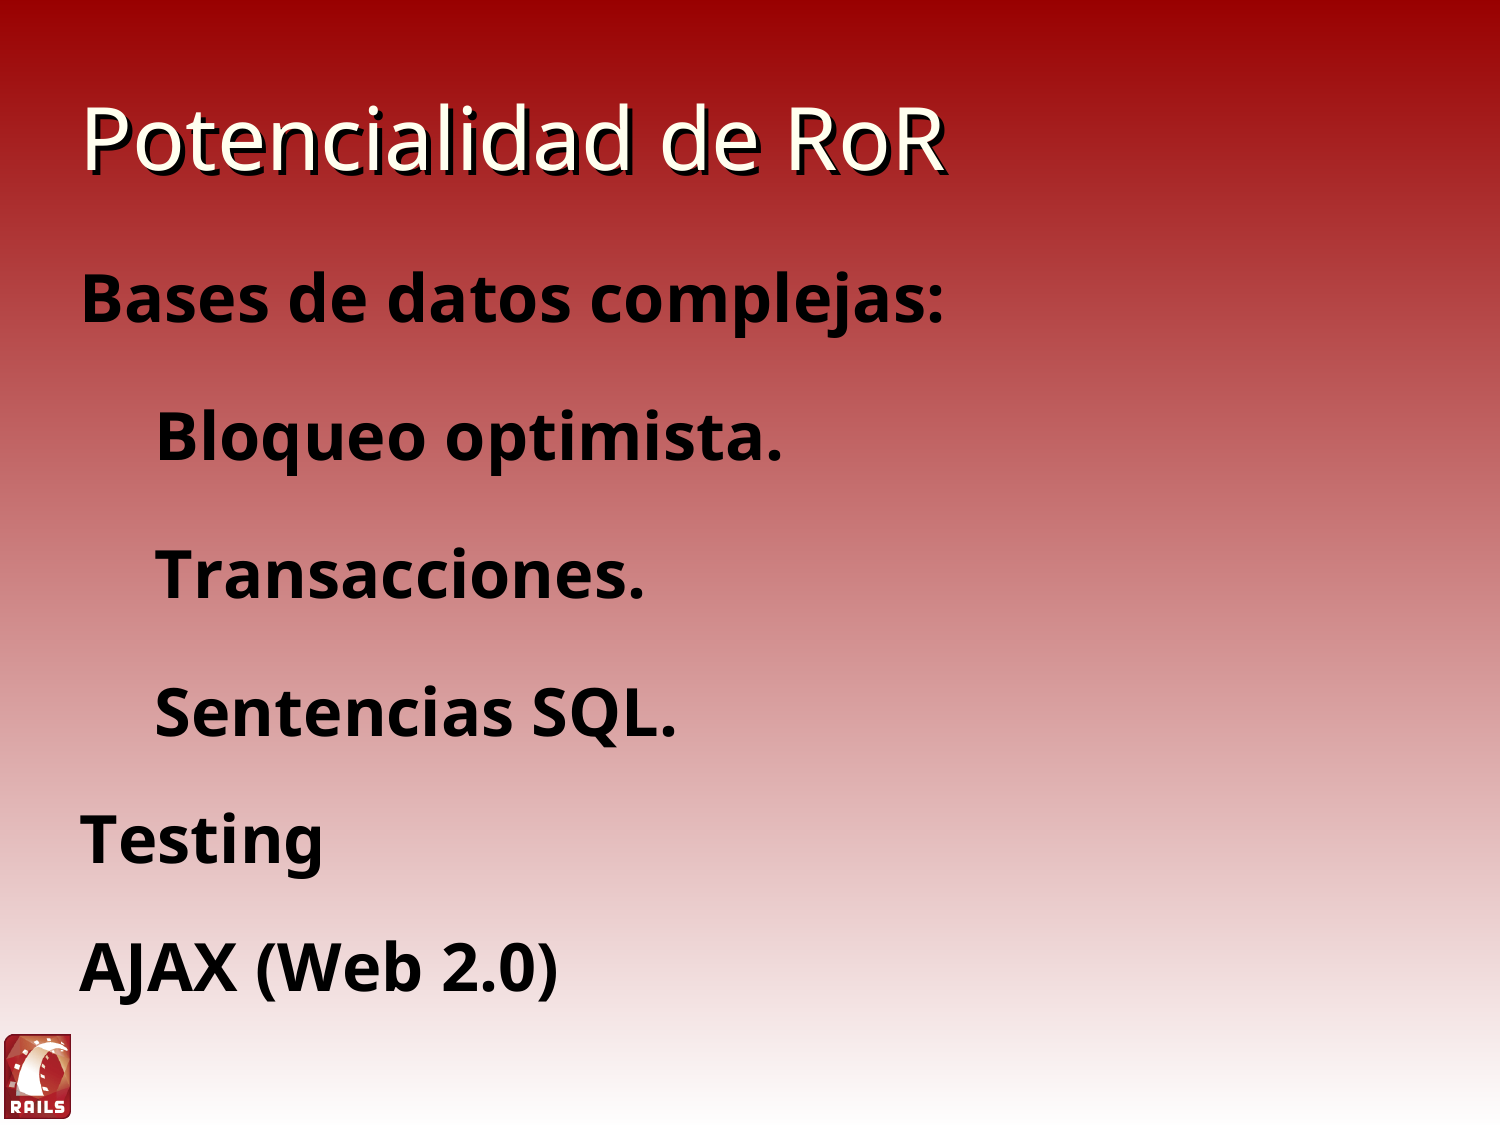

# Potencialidad de RoR
Bases de datos complejas:
Bloqueo optimista.
Transacciones.
Sentencias SQL.
Testing
AJAX (Web 2.0)